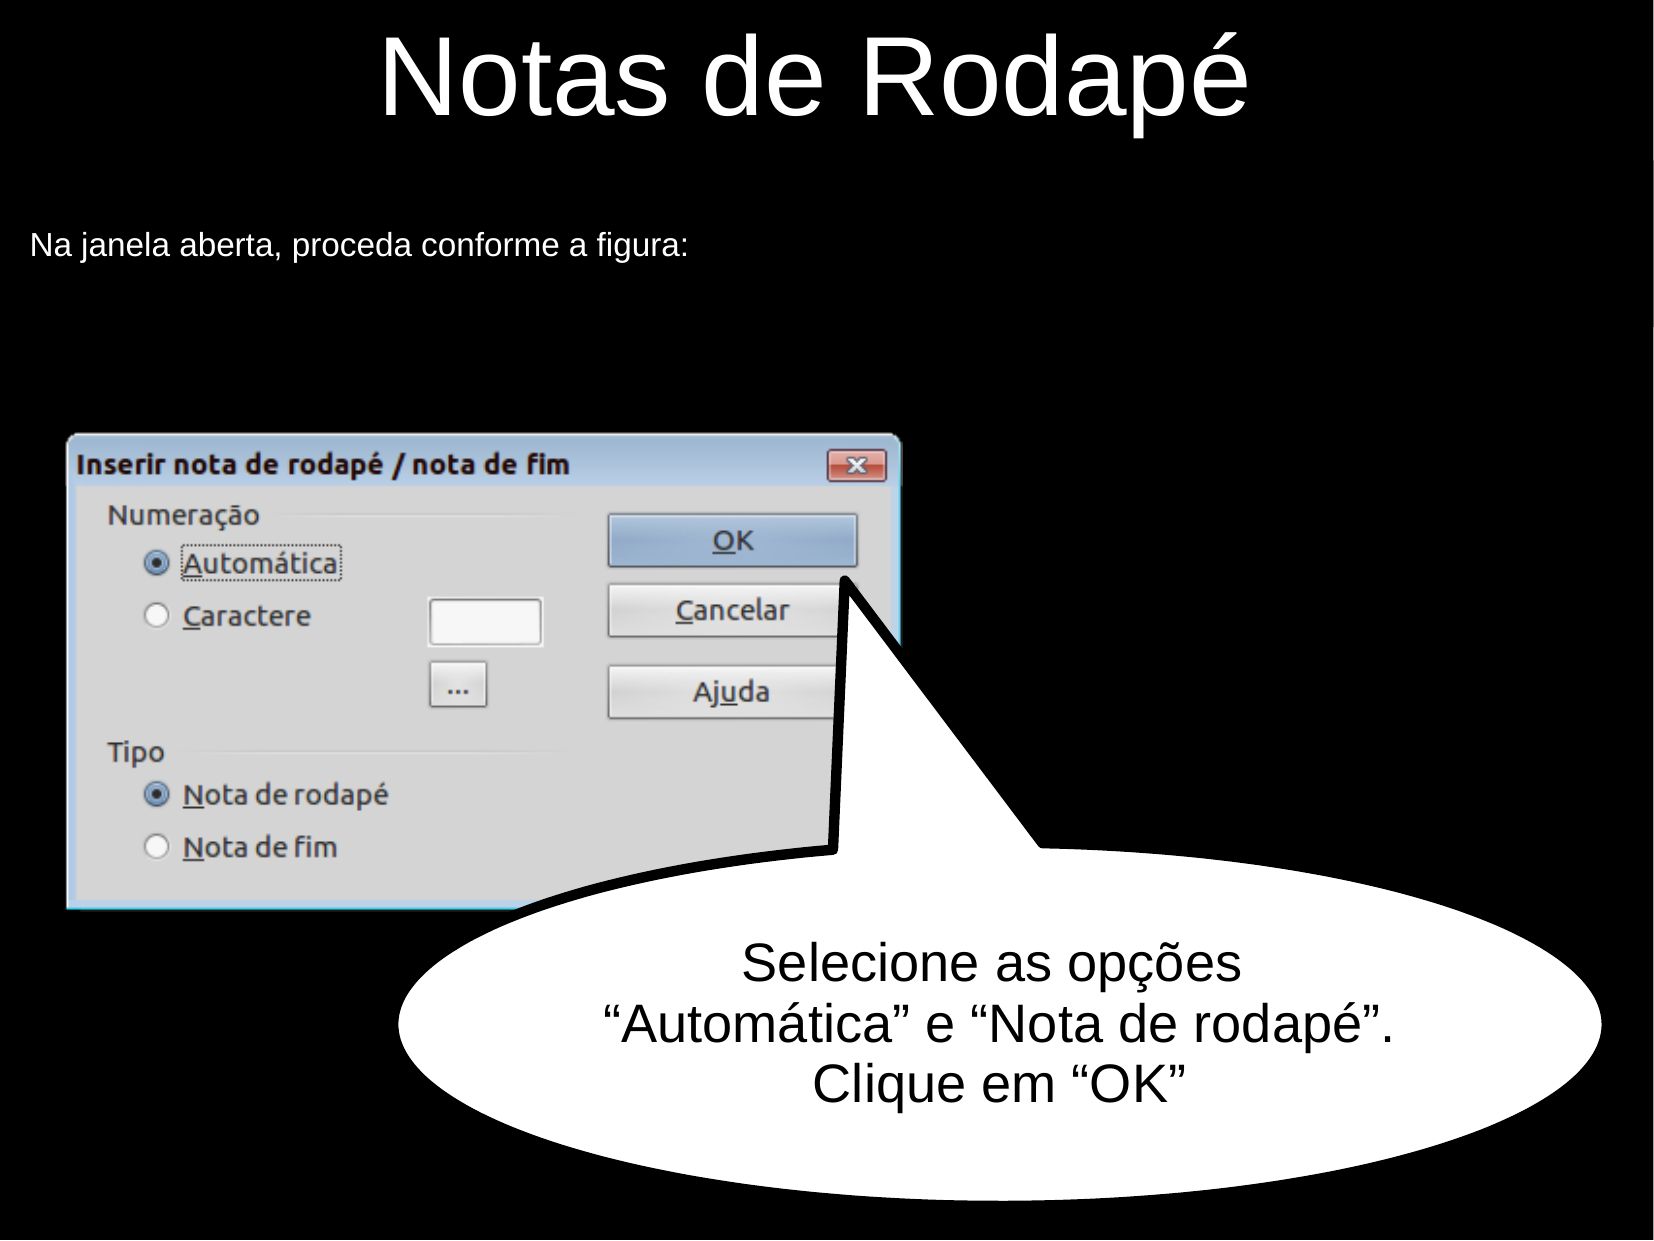

# Notas de Rodapé
Na janela aberta, proceda conforme a figura:
Selecione as opções
“Automática” e “Nota de rodapé”. Clique em “OK”